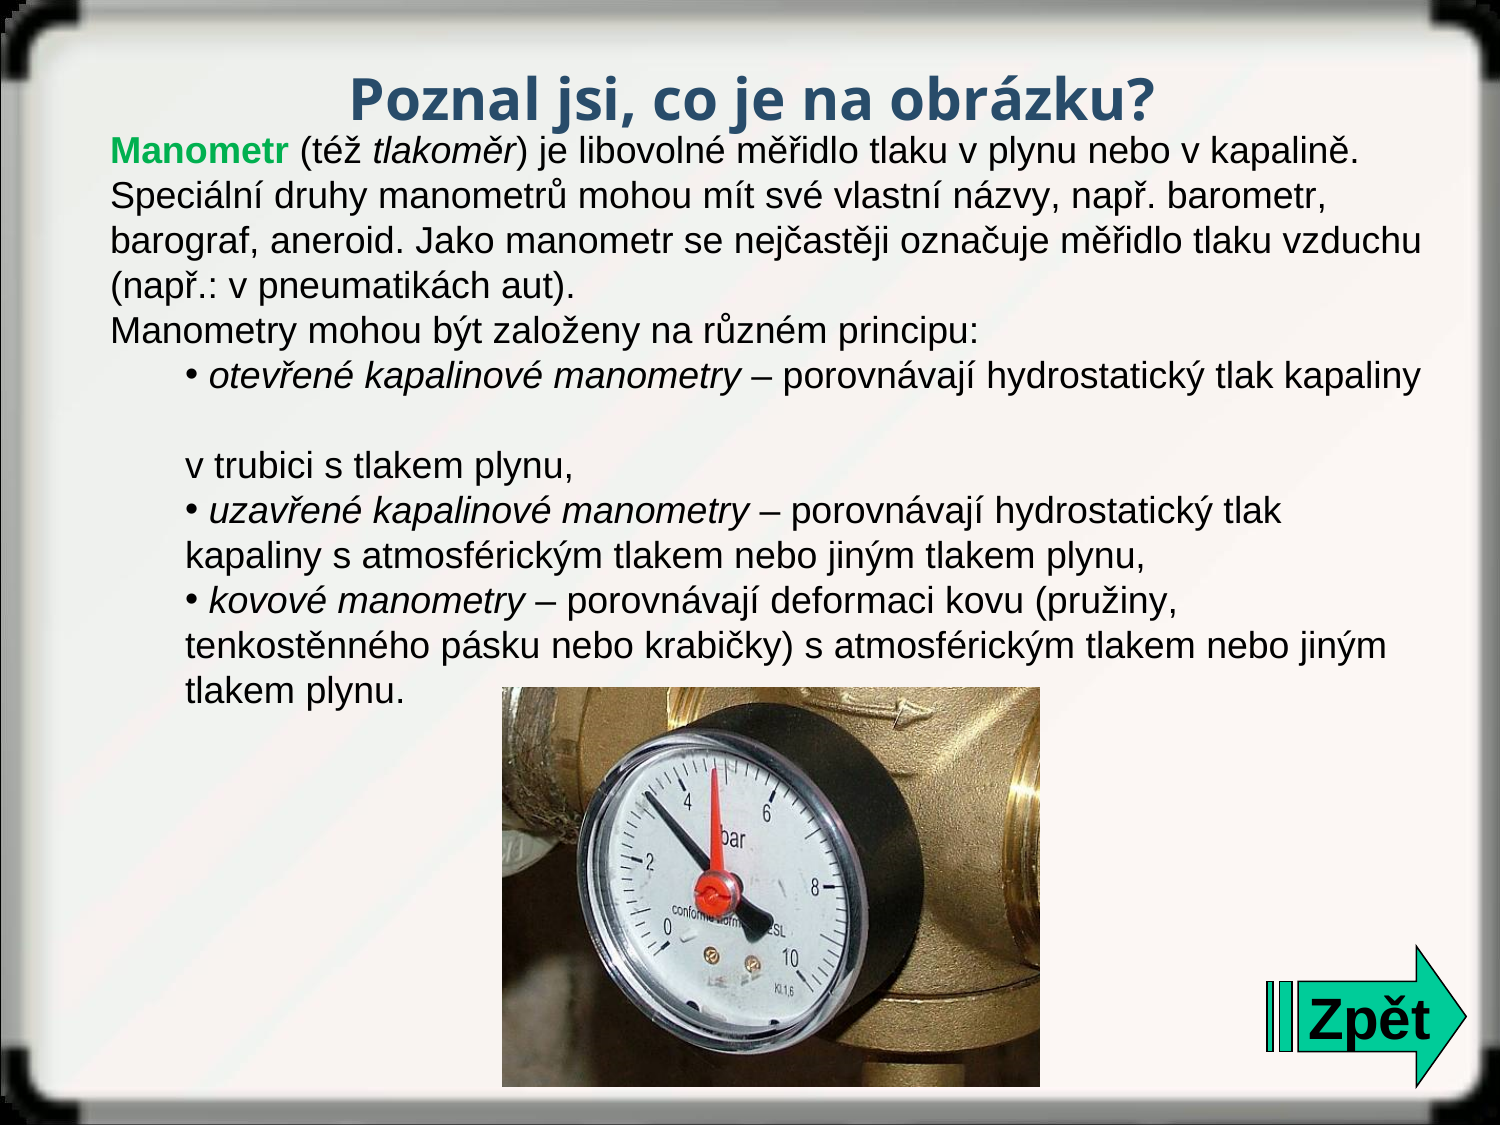

Poznal jsi, co je na obrázku?
Manometr (též tlakoměr) je libovolné měřidlo tlaku v plynu nebo v kapalině. Speciální druhy manometrů mohou mít své vlastní názvy, např. barometr, barograf, aneroid. Jako manometr se nejčastěji označuje měřidlo tlaku vzduchu (např.: v pneumatikách aut).
Manometry mohou být založeny na různém principu:
 otevřené kapalinové manometry ‒ porovnávají hydrostatický tlak kapaliny
v trubici s tlakem plynu,
 uzavřené kapalinové manometry ‒ porovnávají hydrostatický tlak kapaliny s atmosférickým tlakem nebo jiným tlakem plynu,
 kovové manometry ‒ porovnávají deformaci kovu (pružiny, tenkostěnného pásku nebo krabičky) s atmosférickým tlakem nebo jiným tlakem plynu.
Zpět